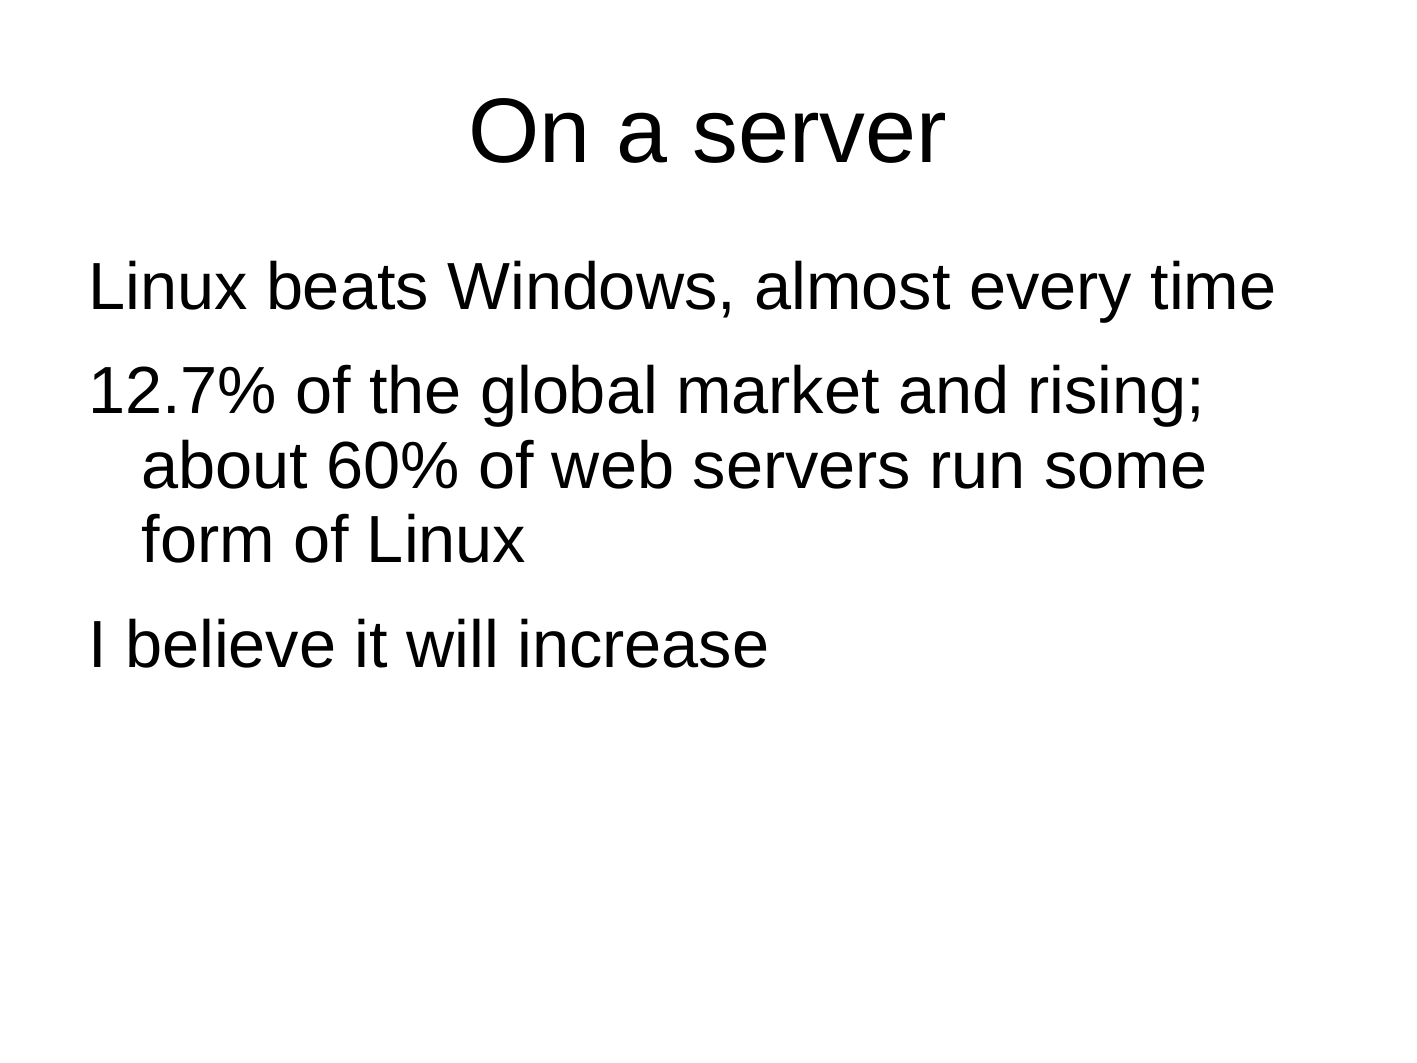

# On a server
Linux beats Windows, almost every time
12.7% of the global market and rising; about 60% of web servers run some form of Linux
I believe it will increase